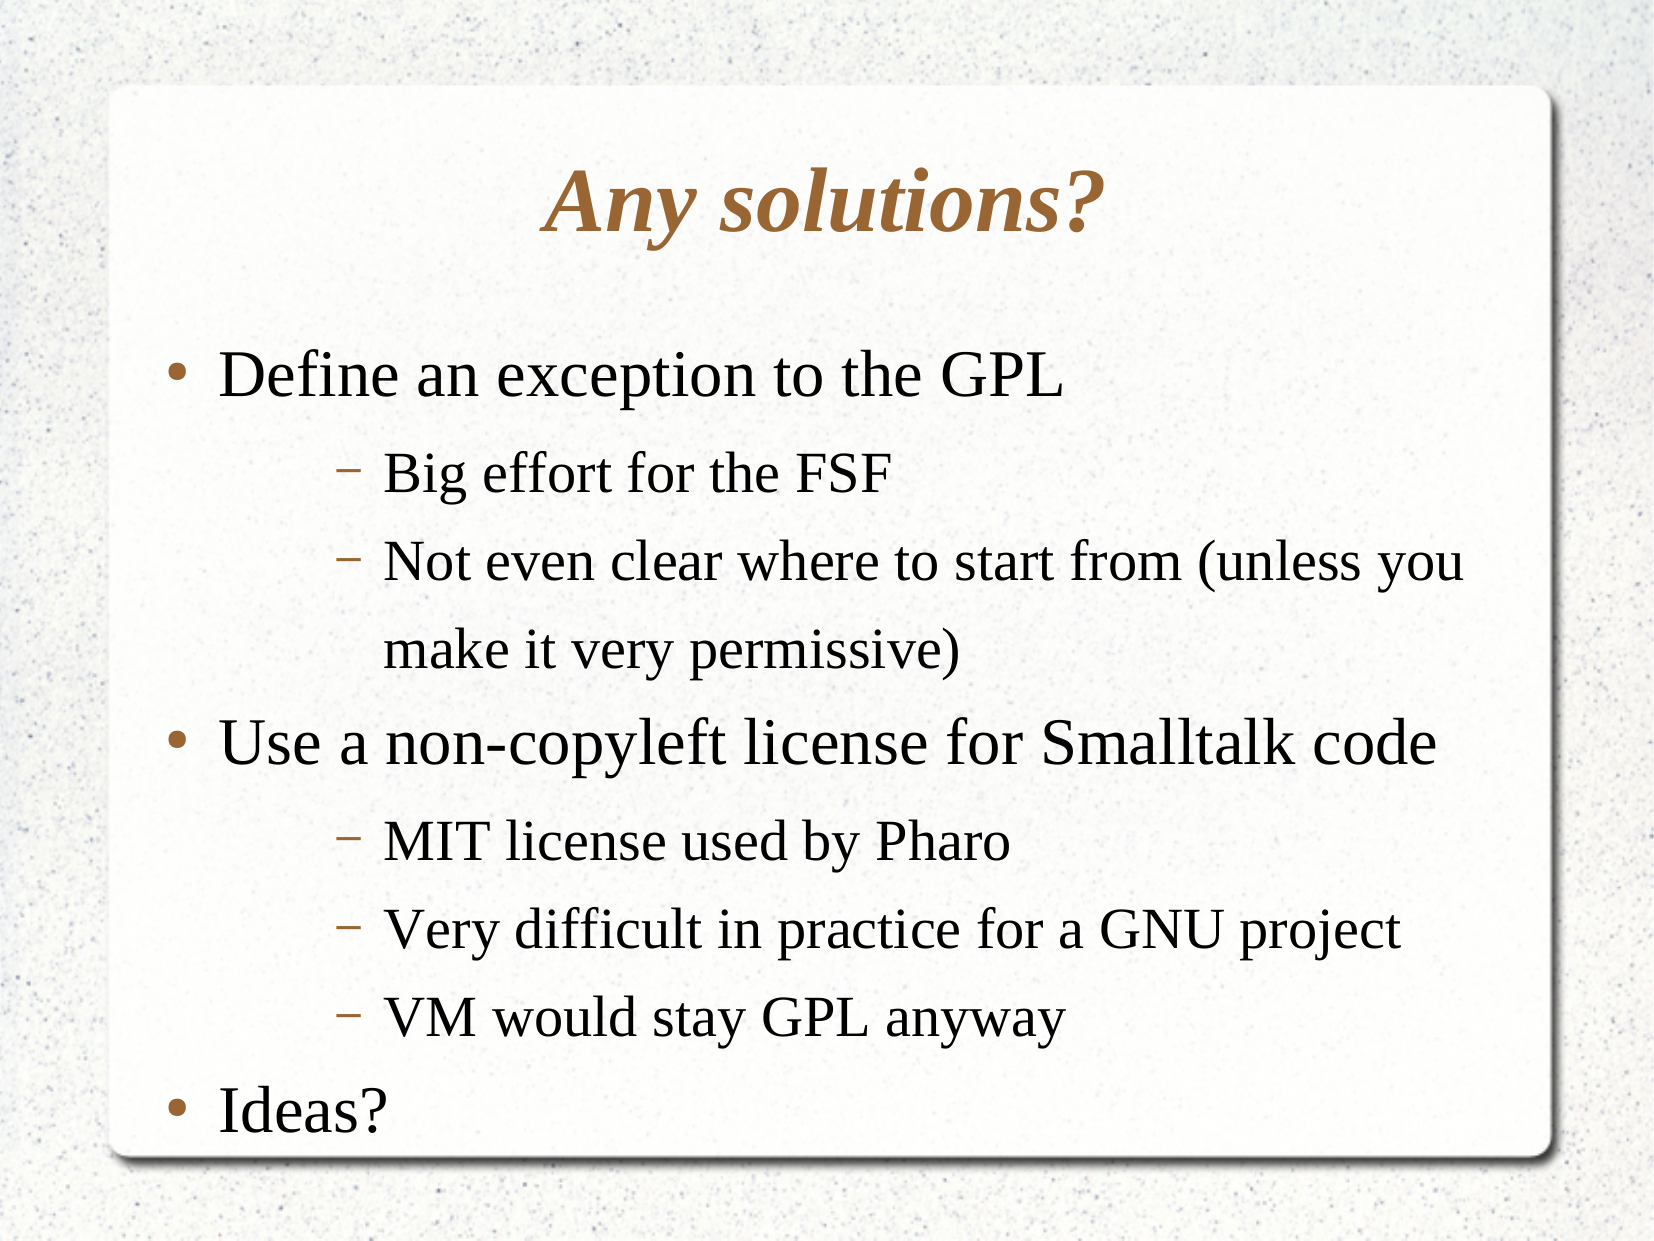

# Any solutions?
Define an exception to the GPL
Big effort for the FSF
Not even clear where to start from (unless you
make it very permissive)
Use a non-copyleft license for Smalltalk code
MIT license used by Pharo
Very difficult in practice for a GNU project
VM would stay GPL anyway
Ideas?